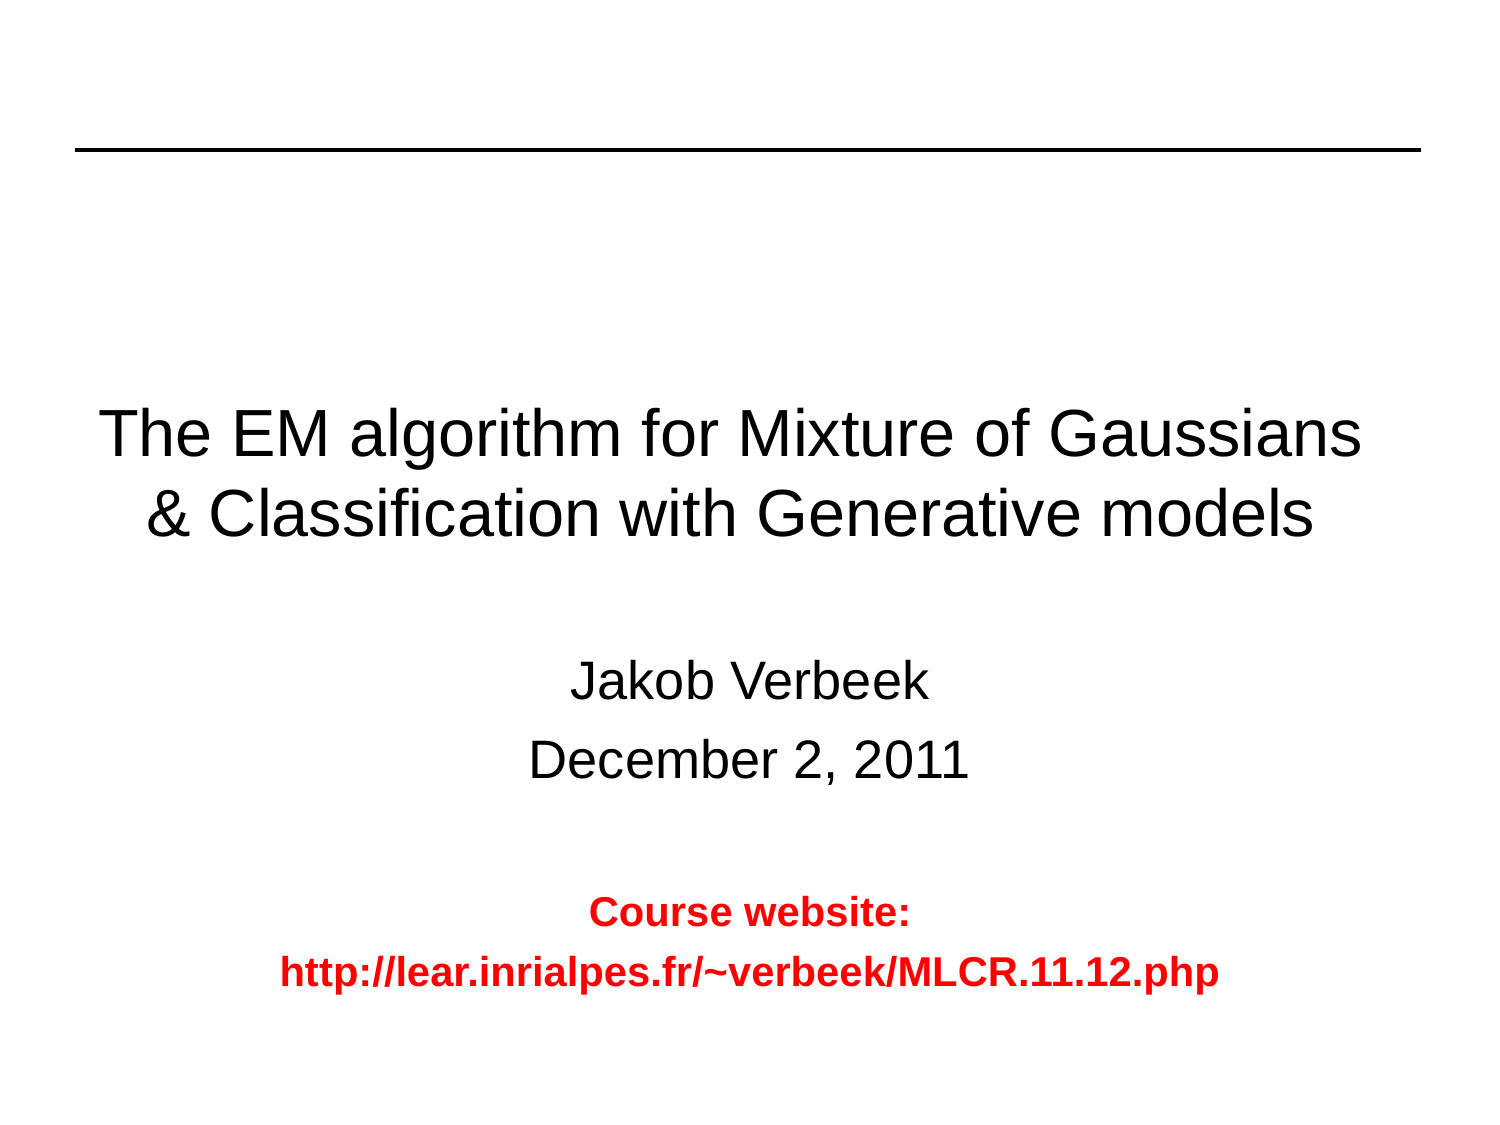

# The EM algorithm for Mixture of Gaussians & Classification with Generative models
Jakob Verbeek
December 2, 2011
Course website:
http://lear.inrialpes.fr/~verbeek/MLCR.11.12.php